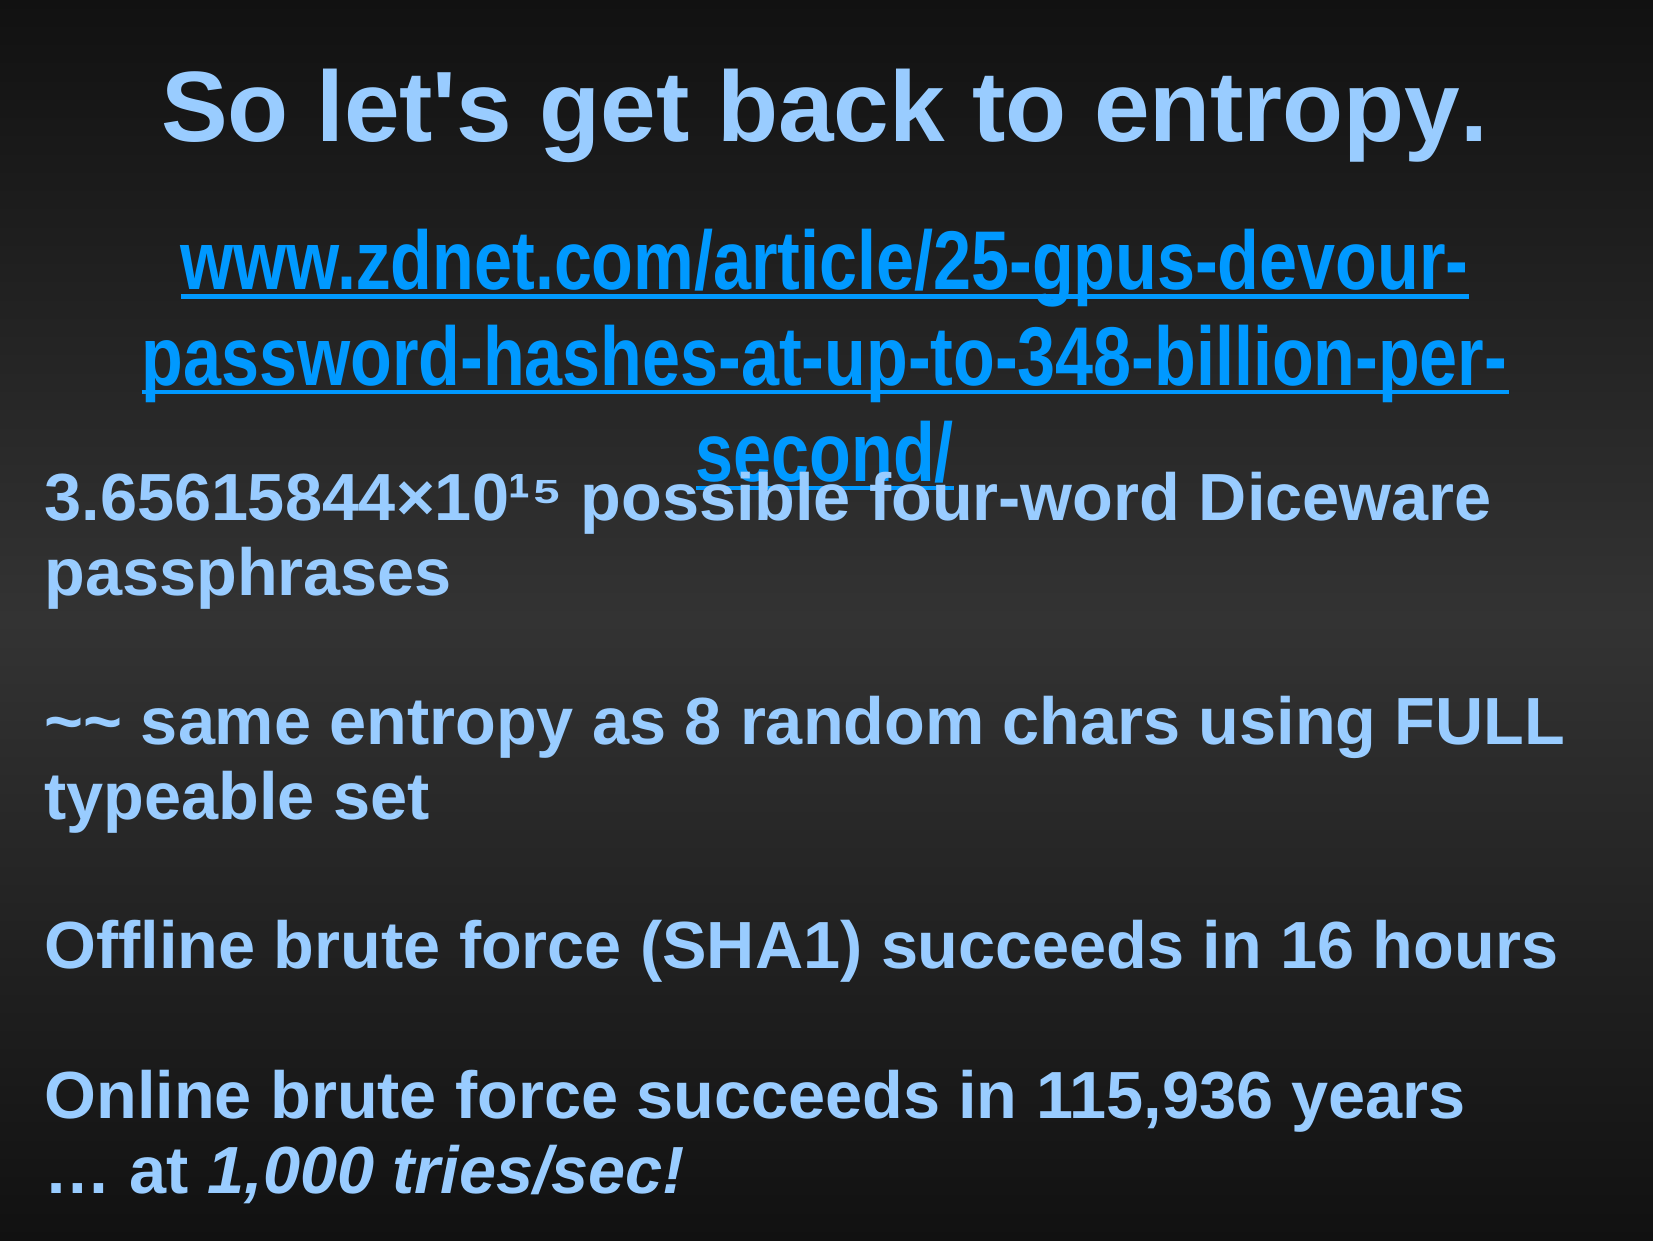

# So let's get back to entropy.
www.zdnet.com/article/25-gpus-devour-password-hashes-at-up-to-348-billion-per-second/
3.65615844×10¹⁵ possible four-word Diceware passphrases
~~ same entropy as 8 random chars using FULL typeable set
Offline brute force (SHA1) succeeds in 16 hours
Online brute force succeeds in 115,936 years
… at 1,000 tries/sec!